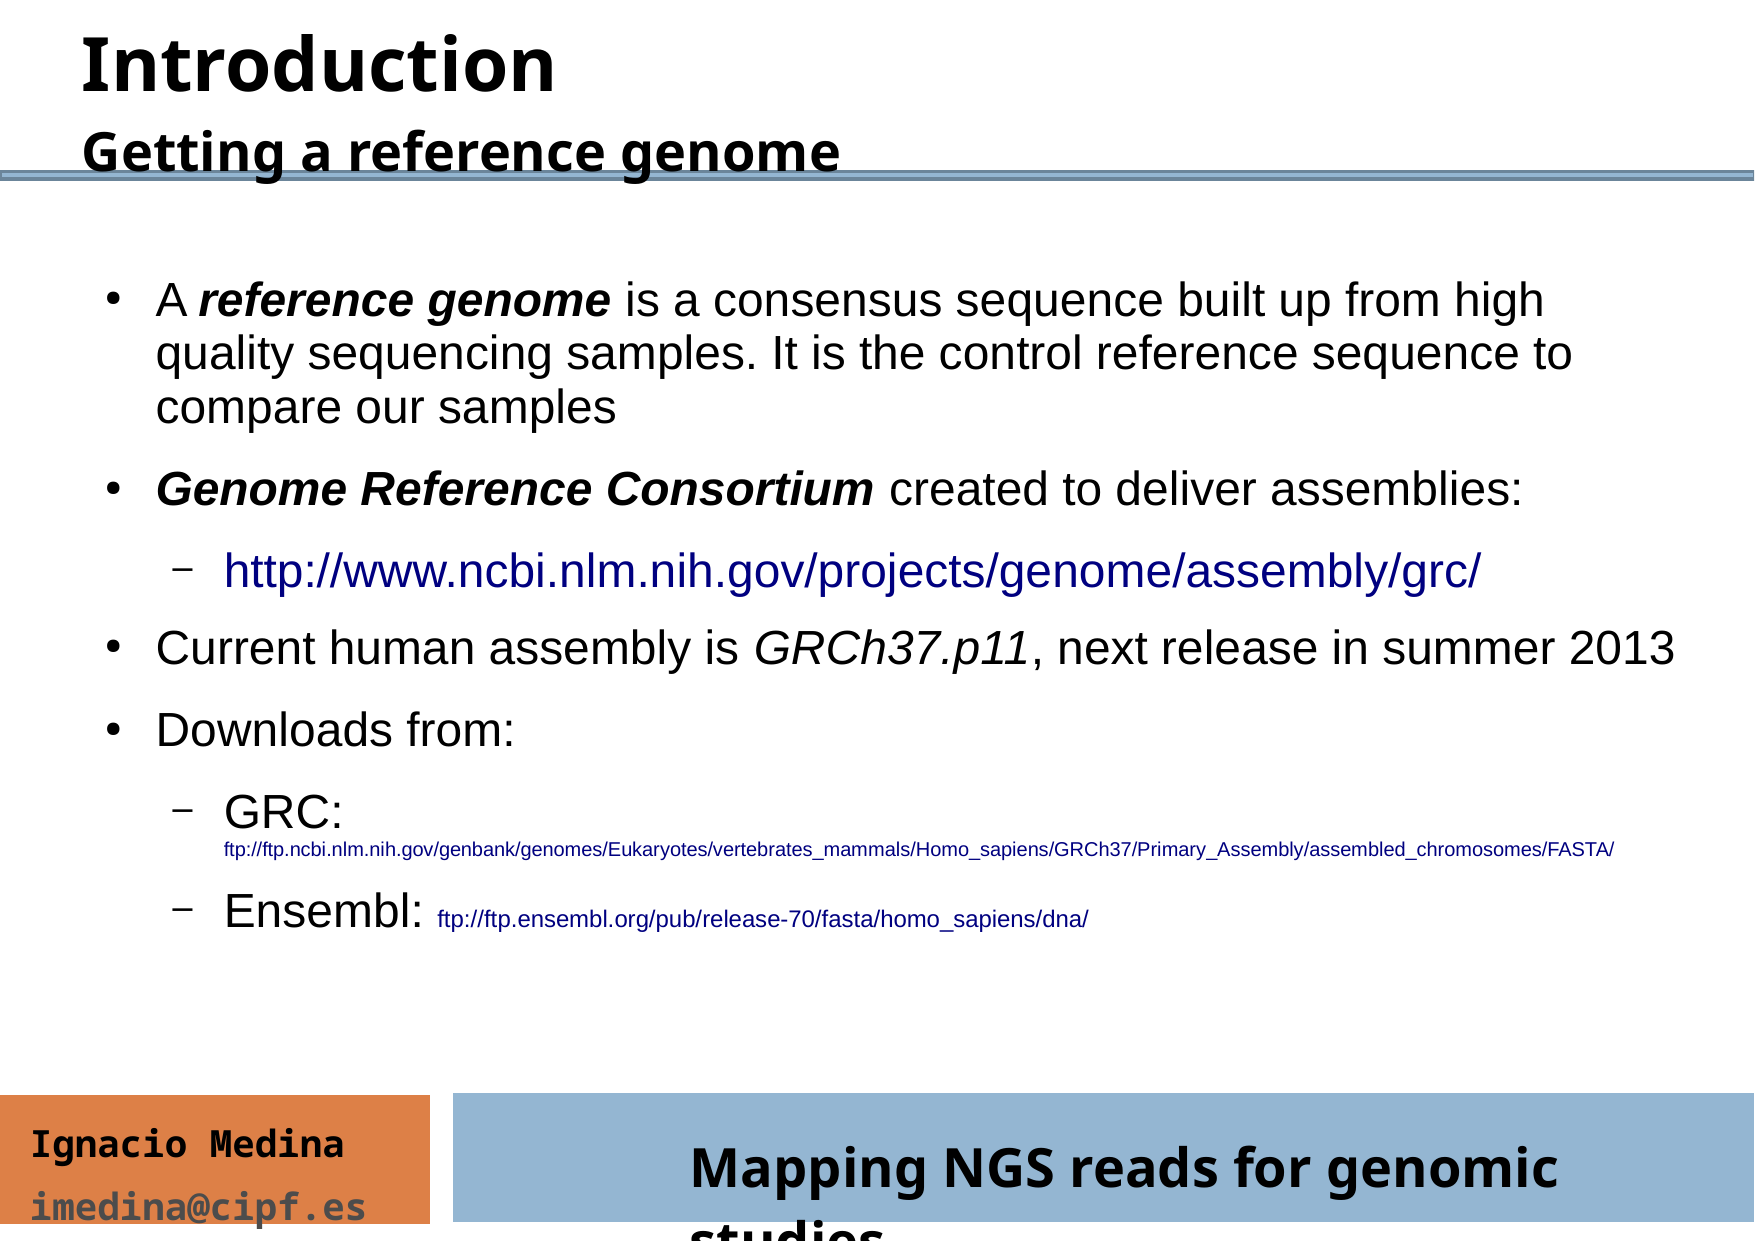

Introduction
Getting a reference genome
# A reference genome is a consensus sequence built up from high quality sequencing samples. It is the control reference sequence to compare our samples
Genome Reference Consortium created to deliver assemblies:
http://www.ncbi.nlm.nih.gov/projects/genome/assembly/grc/
Current human assembly is GRCh37.p11, next release in summer 2013
Downloads from:
GRC: ftp://ftp.ncbi.nlm.nih.gov/genbank/genomes/Eukaryotes/vertebrates_mammals/Homo_sapiens/GRCh37/Primary_Assembly/assembled_chromosomes/FASTA/
Ensembl: ftp://ftp.ensembl.org/pub/release-70/fasta/homo_sapiens/dna/
Ignacio Medina
imedina@cipf.es
Mapping NGS reads for genomic studies